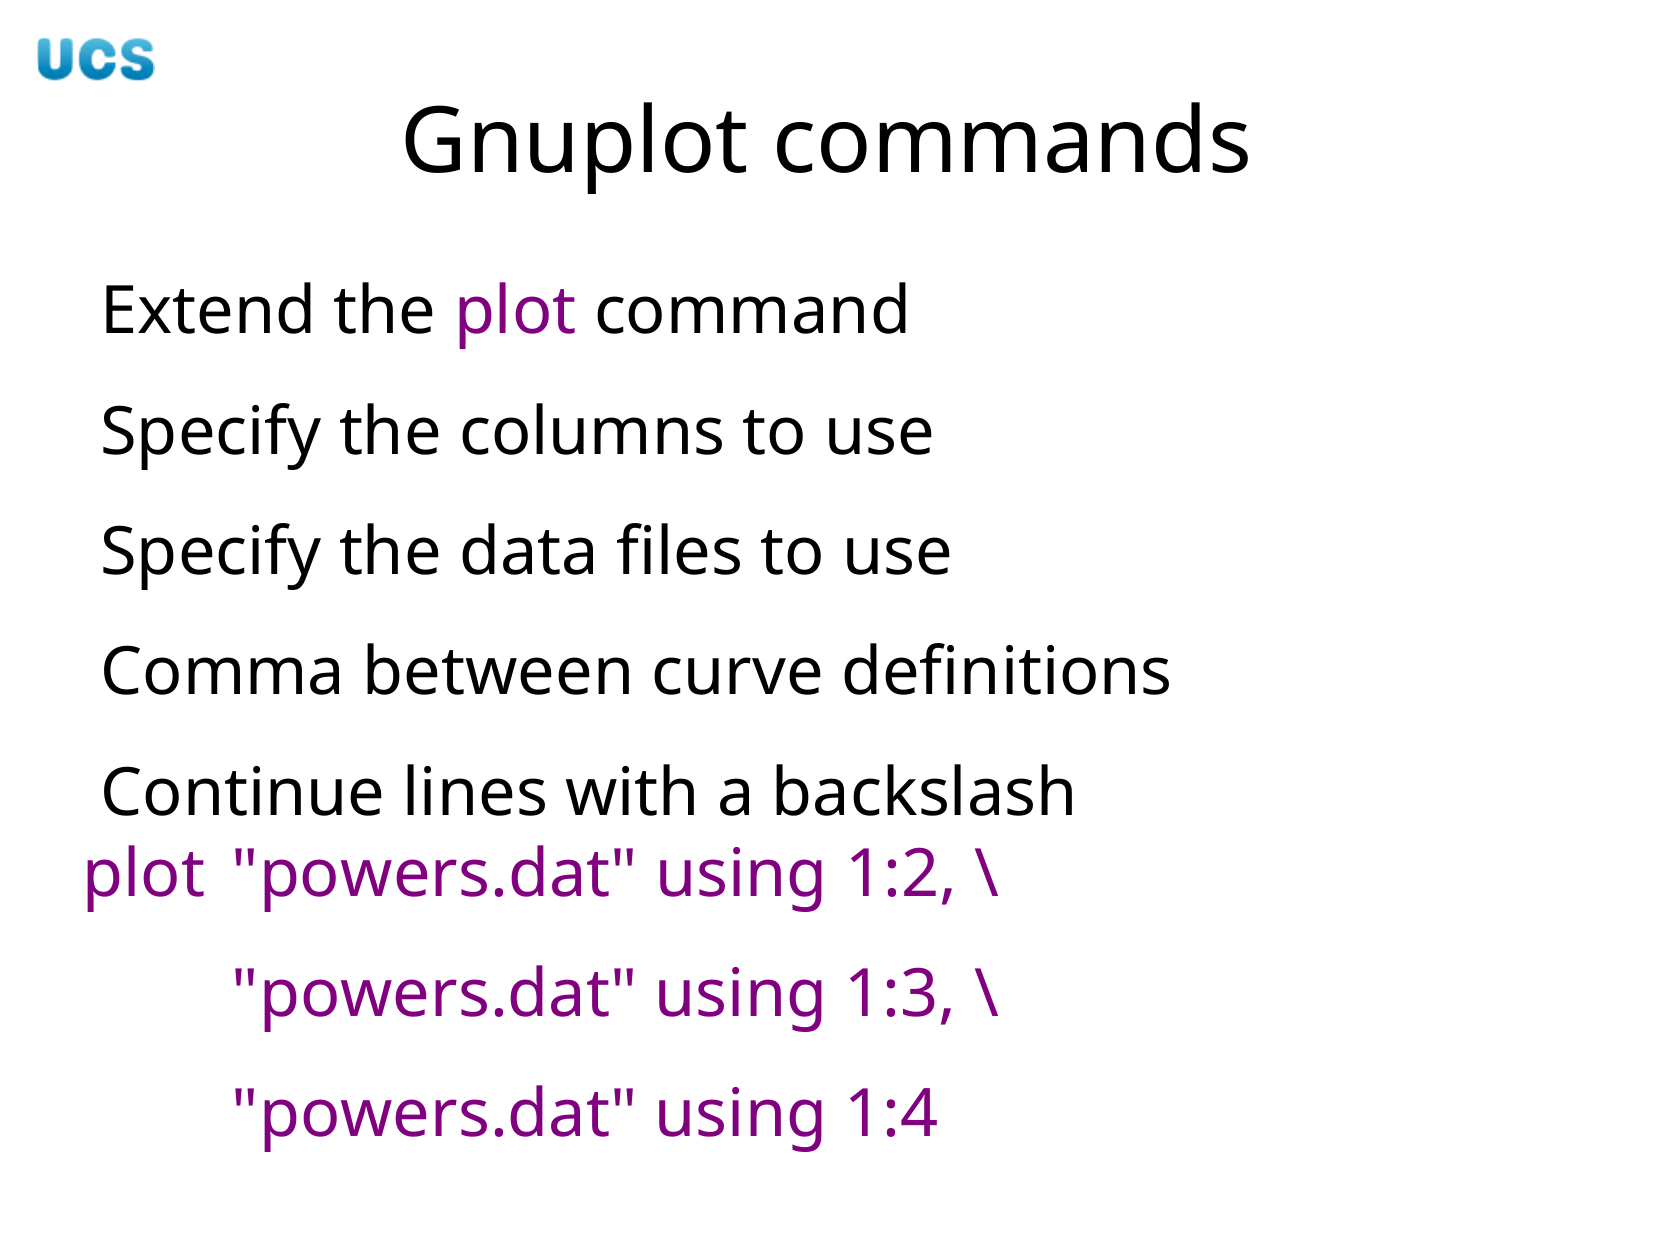

# Gnuplot commands
Extend the plot command
Specify the columns to use
Specify the data files to use
Comma between curve definitions
Continue lines with a backslash
plot	"powers.dat" using 1:2, \
	"powers.dat" using 1:3, \
	"powers.dat" using 1:4